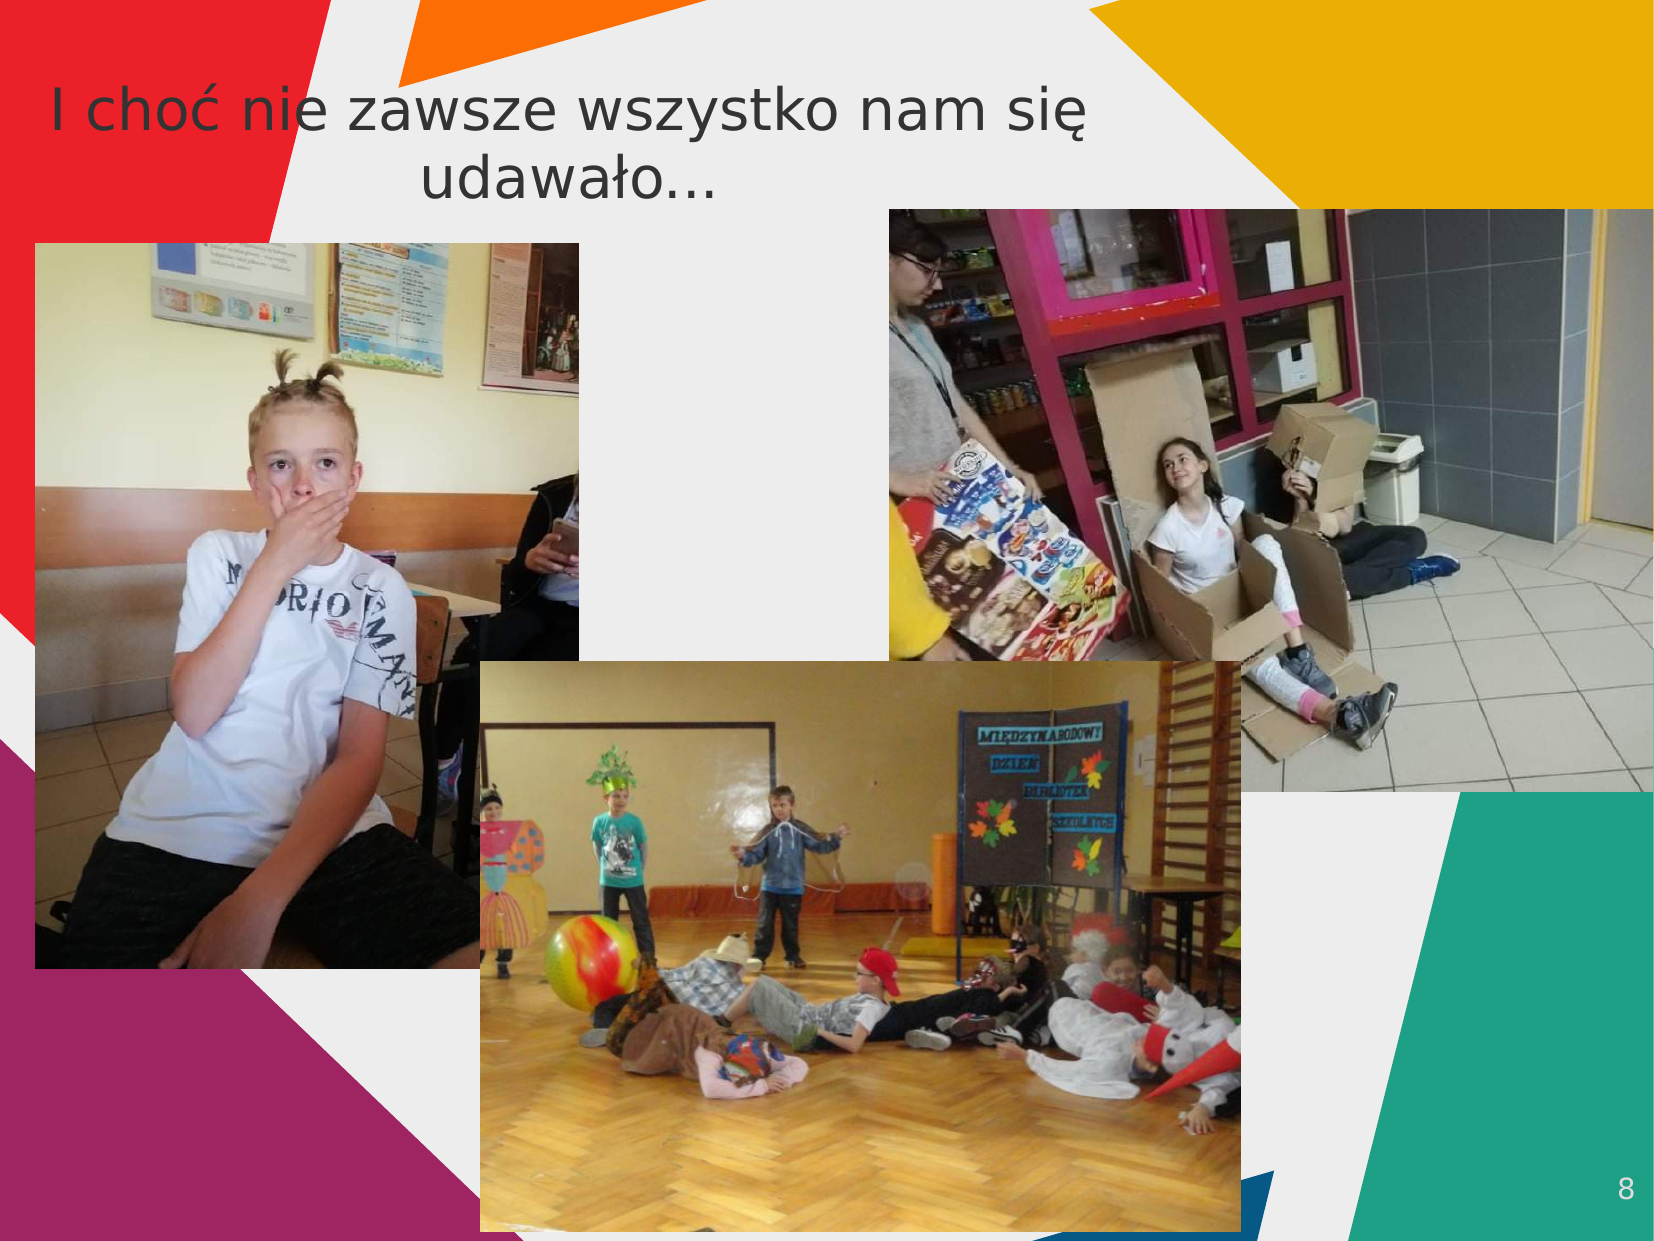

# I choć nie zawsze wszystko nam się udawało...
8